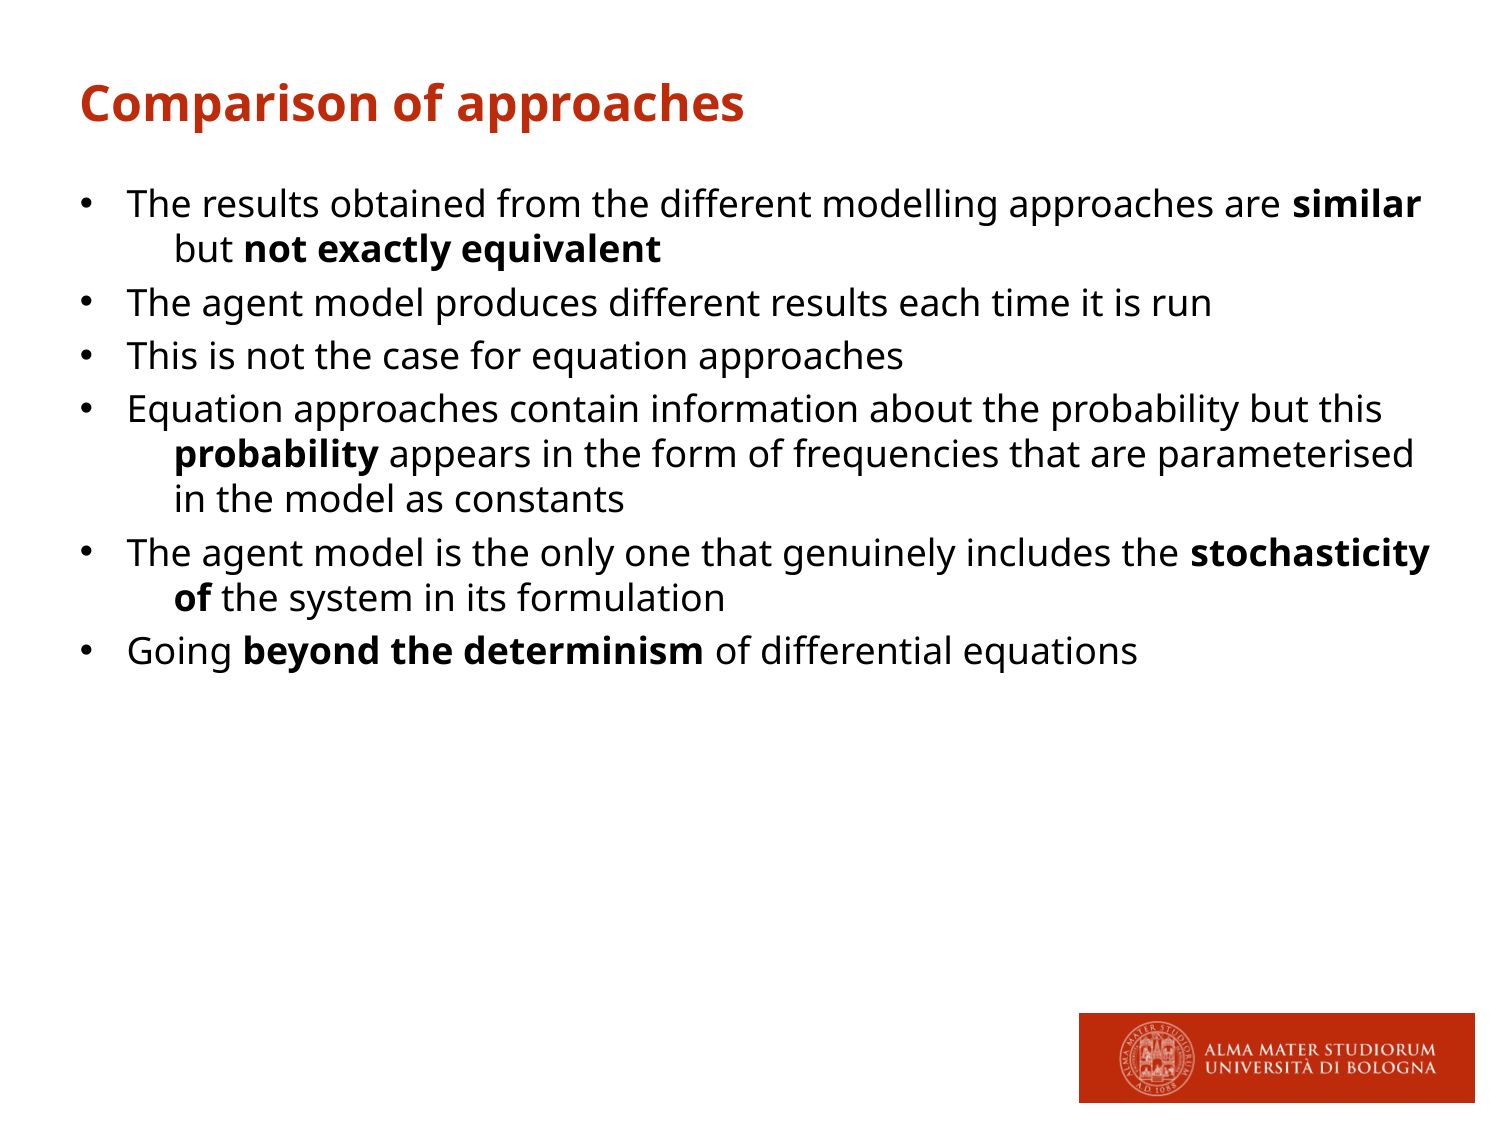

# Comparison of approaches
The results obtained from the different modelling approaches are similar but not exactly equivalent
The agent model produces different results each time it is run
This is not the case for equation approaches
Equation approaches contain information about the probability but this probability appears in the form of frequencies that are parameterised in the model as constants
The agent model is the only one that genuinely includes the stochasticity of the system in its formulation
Going beyond the determinism of differential equations